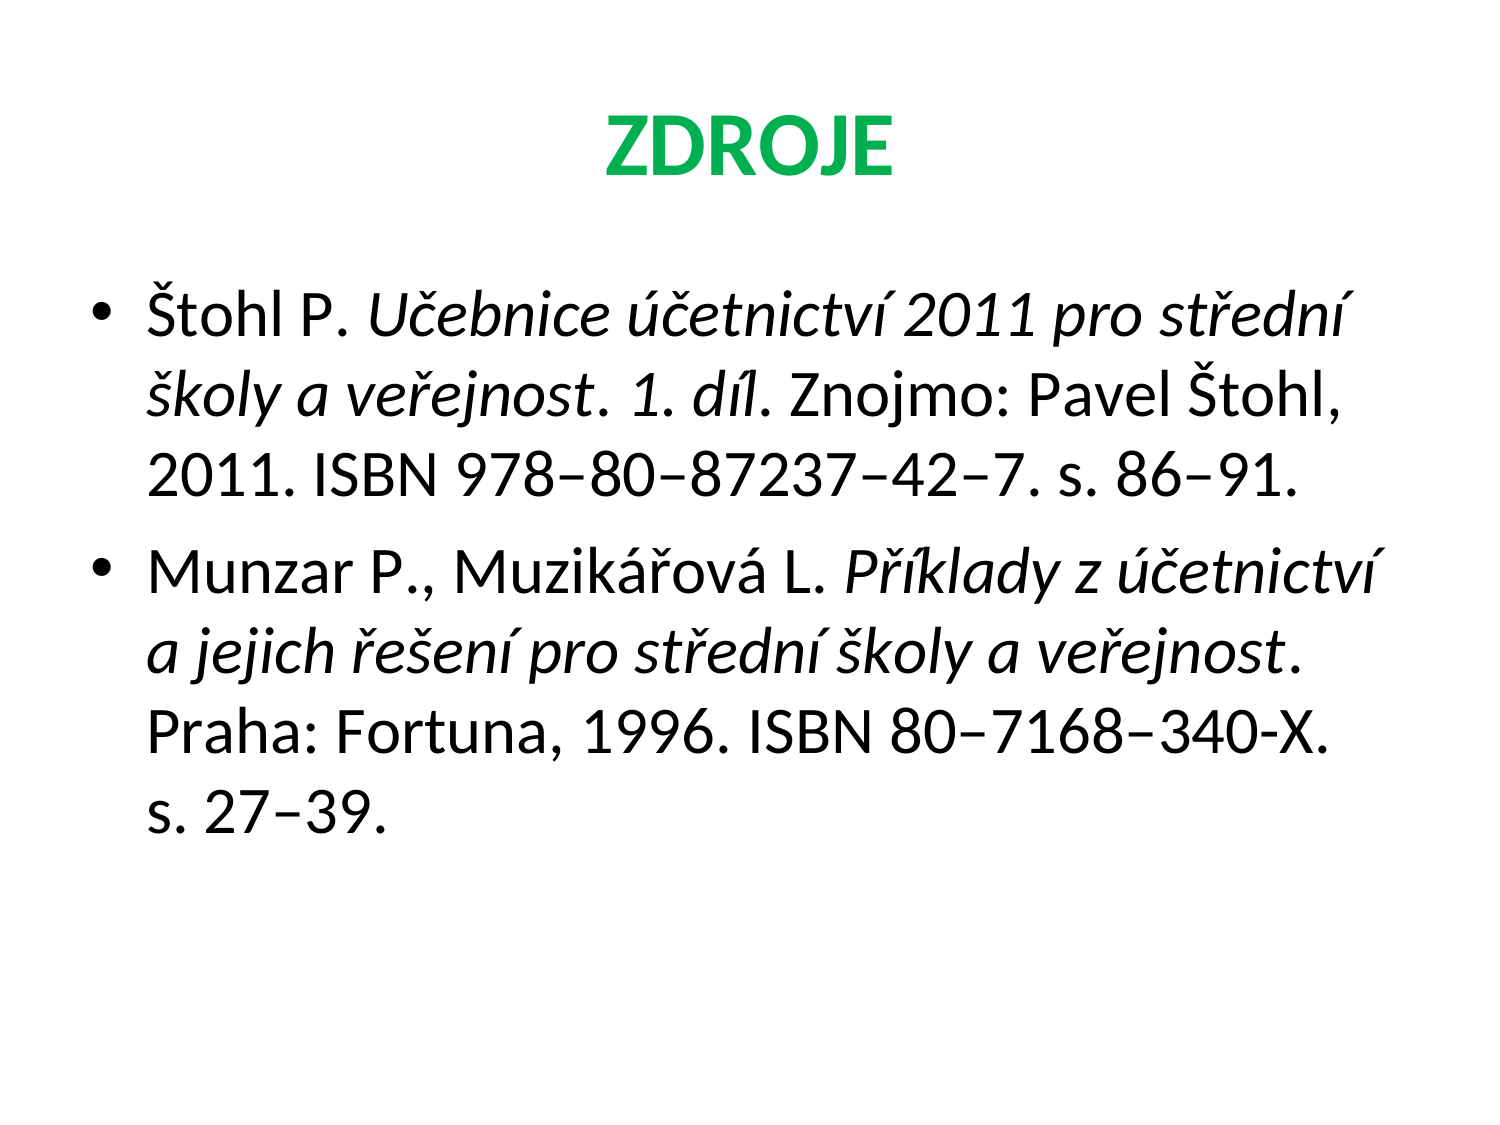

# ZDROJE
Štohl P. Učebnice účetnictví 2011 pro střední školy a veřejnost. 1. díl. Znojmo: Pavel Štohl, 2011. ISBN 978–80–87237–42–7. s. 86–91.
Munzar P., Muzikářová L. Příklady z účetnictví a jejich řešení pro střední školy a veřejnost. Praha: Fortuna, 1996. ISBN 80–7168–340-X. s. 27–39.